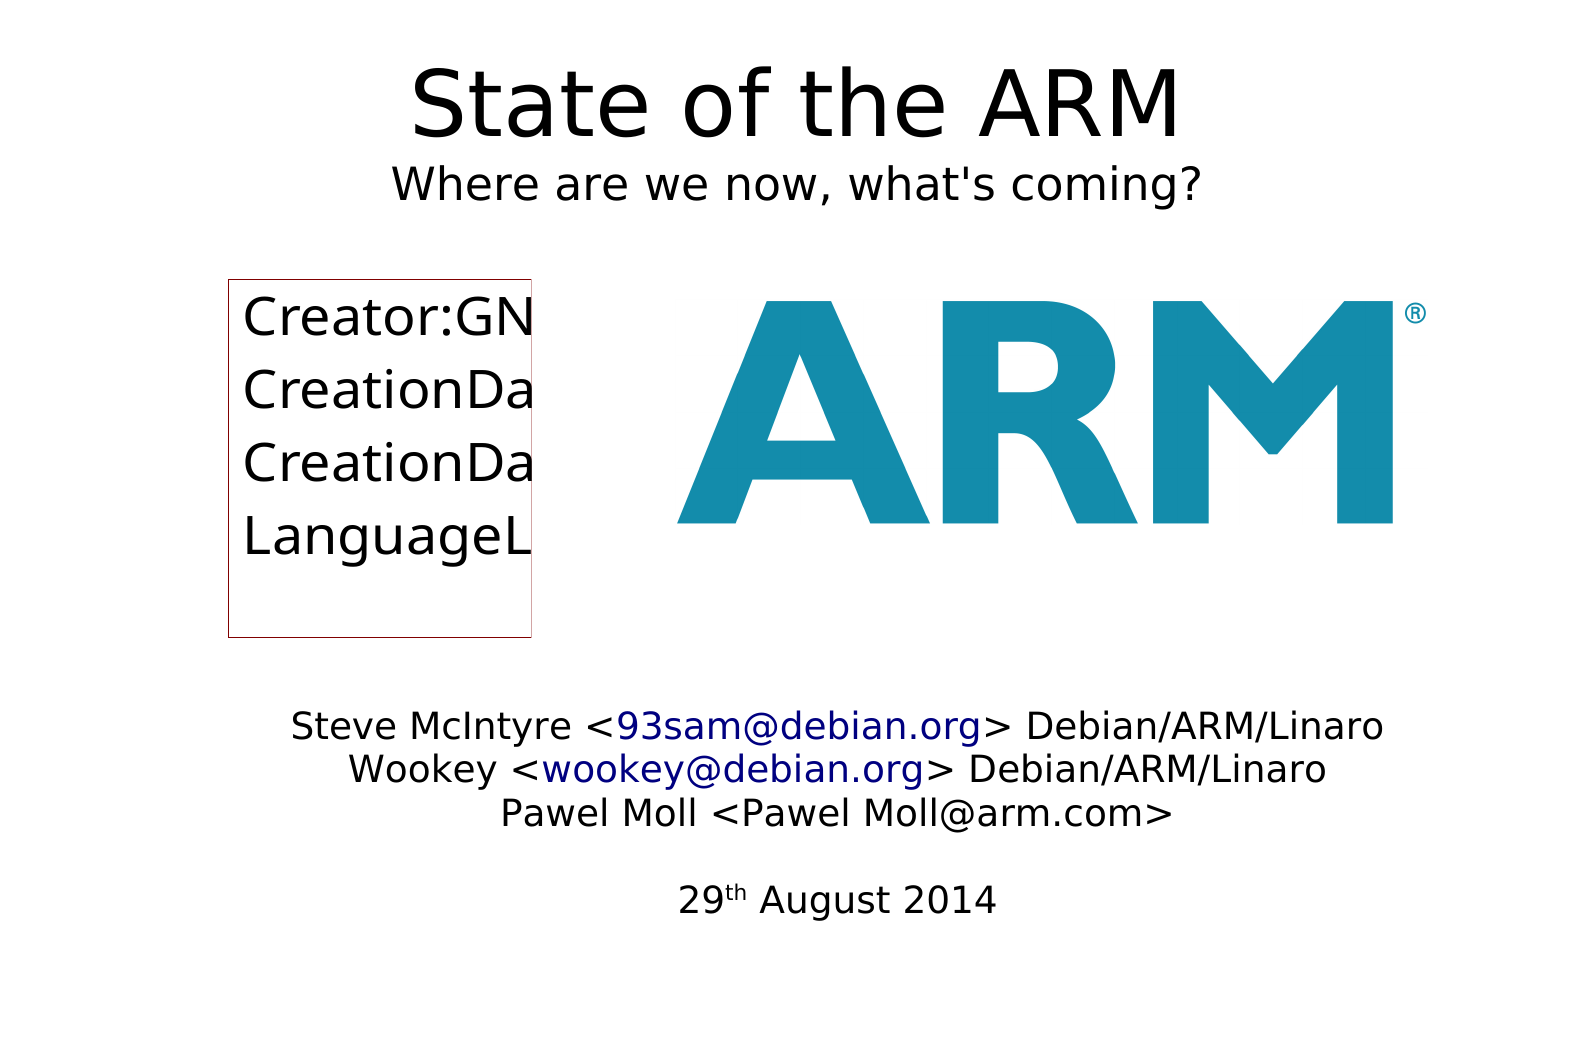

# State of the ARM Where are we now, what's coming?
Steve McIntyre <93sam@debian.org> Debian/ARM/Linaro
Wookey <wookey@debian.org> Debian/ARM/Linaro
Pawel Moll <Pawel Moll@arm.com>
29th August 2014
1